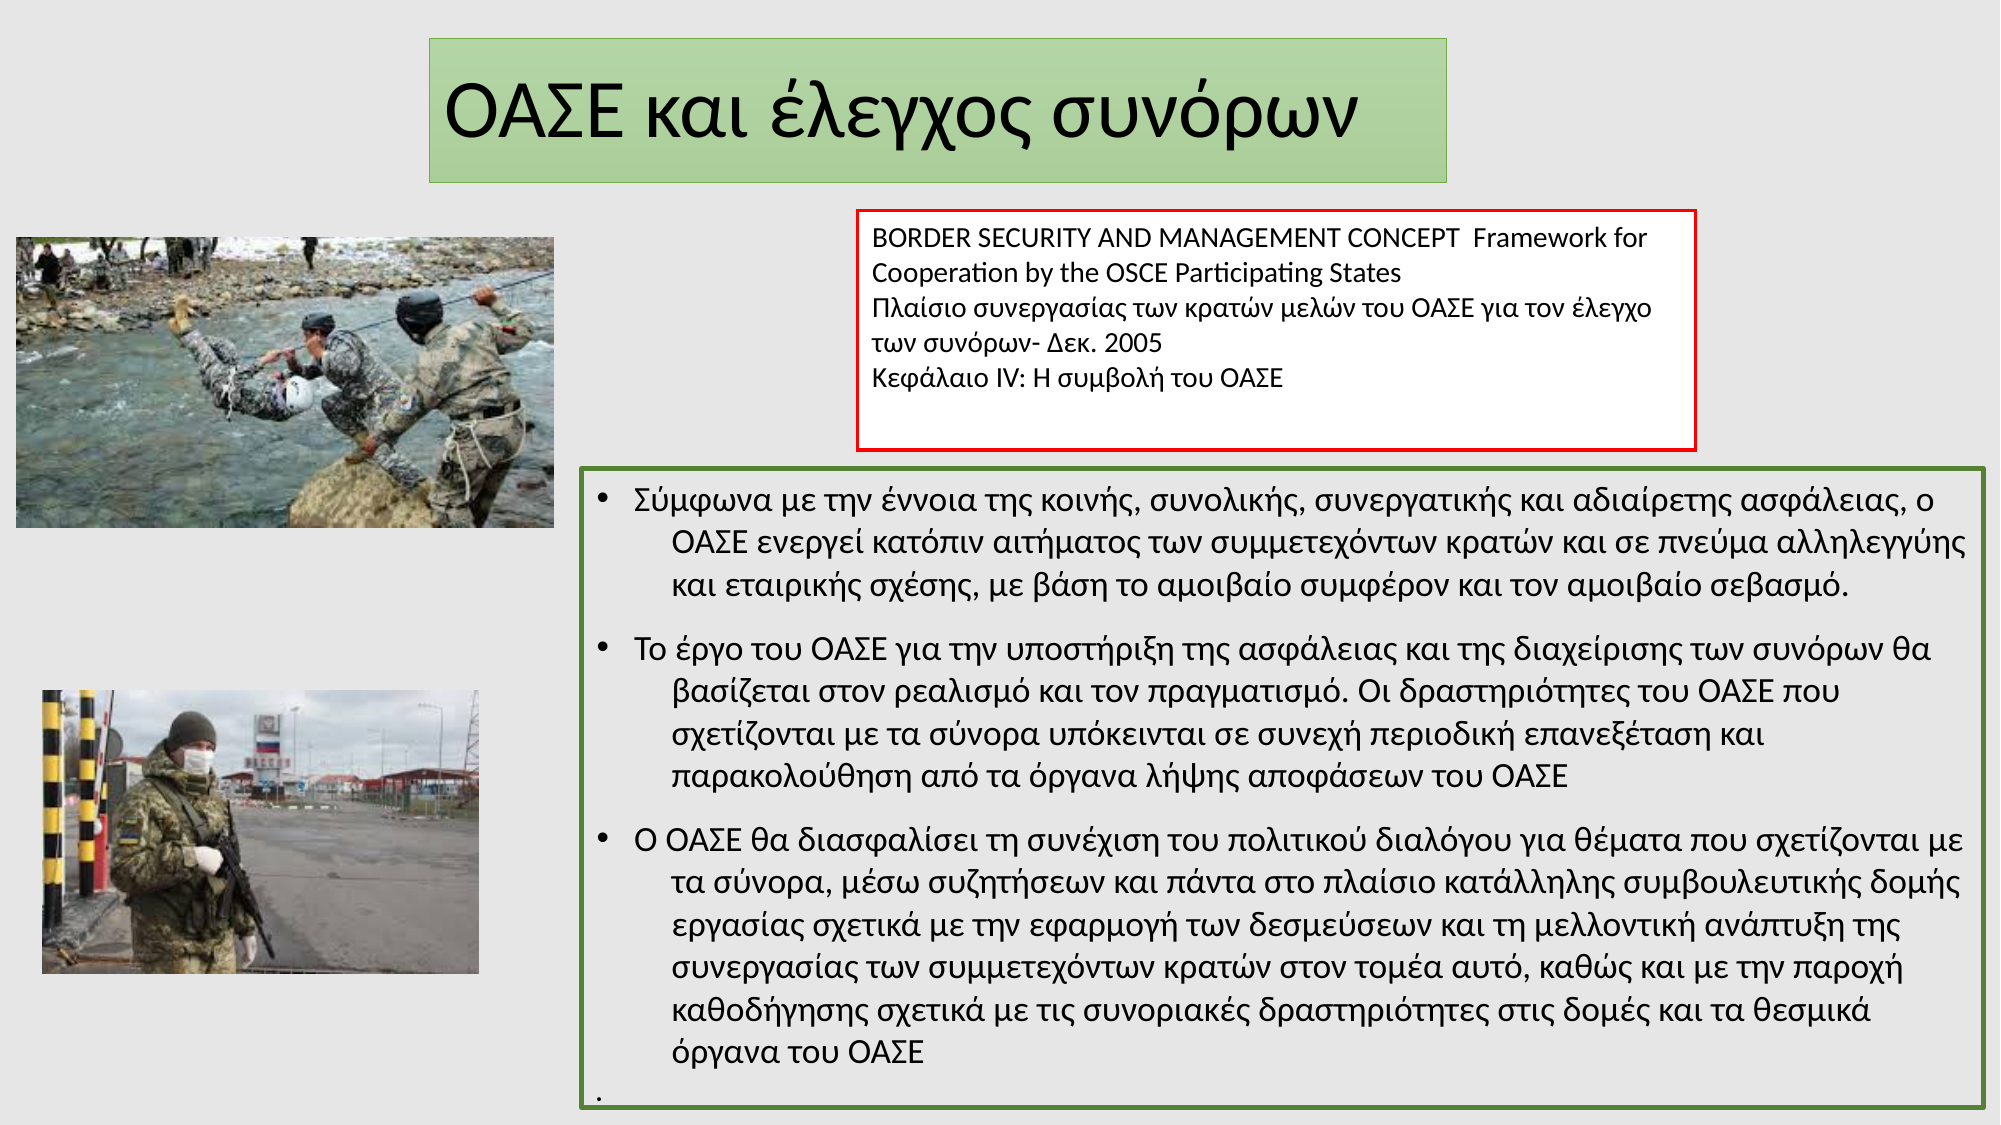

# ΟΑΣΕ και έλεγχος συνόρων
BORDER SECURITY AND MANAGEMENT CONCEPT Framework for Cooperation by the OSCE Participating States
Πλαίσιο συνεργασίας των κρατών μελών του ΟΑΣΕ για τον έλεγχο των συνόρων- Δεκ. 2005
Κεφάλαιο IV: Η συμβολή του ΟΑΣΕ
Σύμφωνα με την έννοια της κοινής, συνολικής, συνεργατικής και αδιαίρετης ασφάλειας, ο ΟΑΣΕ ενεργεί κατόπιν αιτήματος των συμμετεχόντων κρατών και σε πνεύμα αλληλεγγύης και εταιρικής σχέσης, με βάση το αμοιβαίο συμφέρον και τον αμοιβαίο σεβασμό.
Το έργο του ΟΑΣΕ για την υποστήριξη της ασφάλειας και της διαχείρισης των συνόρων θα βασίζεται στον ρεαλισμό και τον πραγματισμό. Οι δραστηριότητες του ΟΑΣΕ που σχετίζονται με τα σύνορα υπόκεινται σε συνεχή περιοδική επανεξέταση και παρακολούθηση από τα όργανα λήψης αποφάσεων του ΟΑΣΕ
Ο ΟΑΣΕ θα διασφαλίσει τη συνέχιση του πολιτικού διαλόγου για θέματα που σχετίζονται με τα σύνορα, μέσω συζητήσεων και πάντα στο πλαίσιο κατάλληλης συμβουλευτικής δομής εργασίας σχετικά με την εφαρμογή των δεσμεύσεων και τη μελλοντική ανάπτυξη της συνεργασίας των συμμετεχόντων κρατών στον τομέα αυτό, καθώς και με την παροχή καθοδήγησης σχετικά με τις συνοριακές δραστηριότητες στις δομές και τα θεσμικά όργανα του ΟΑΣΕ